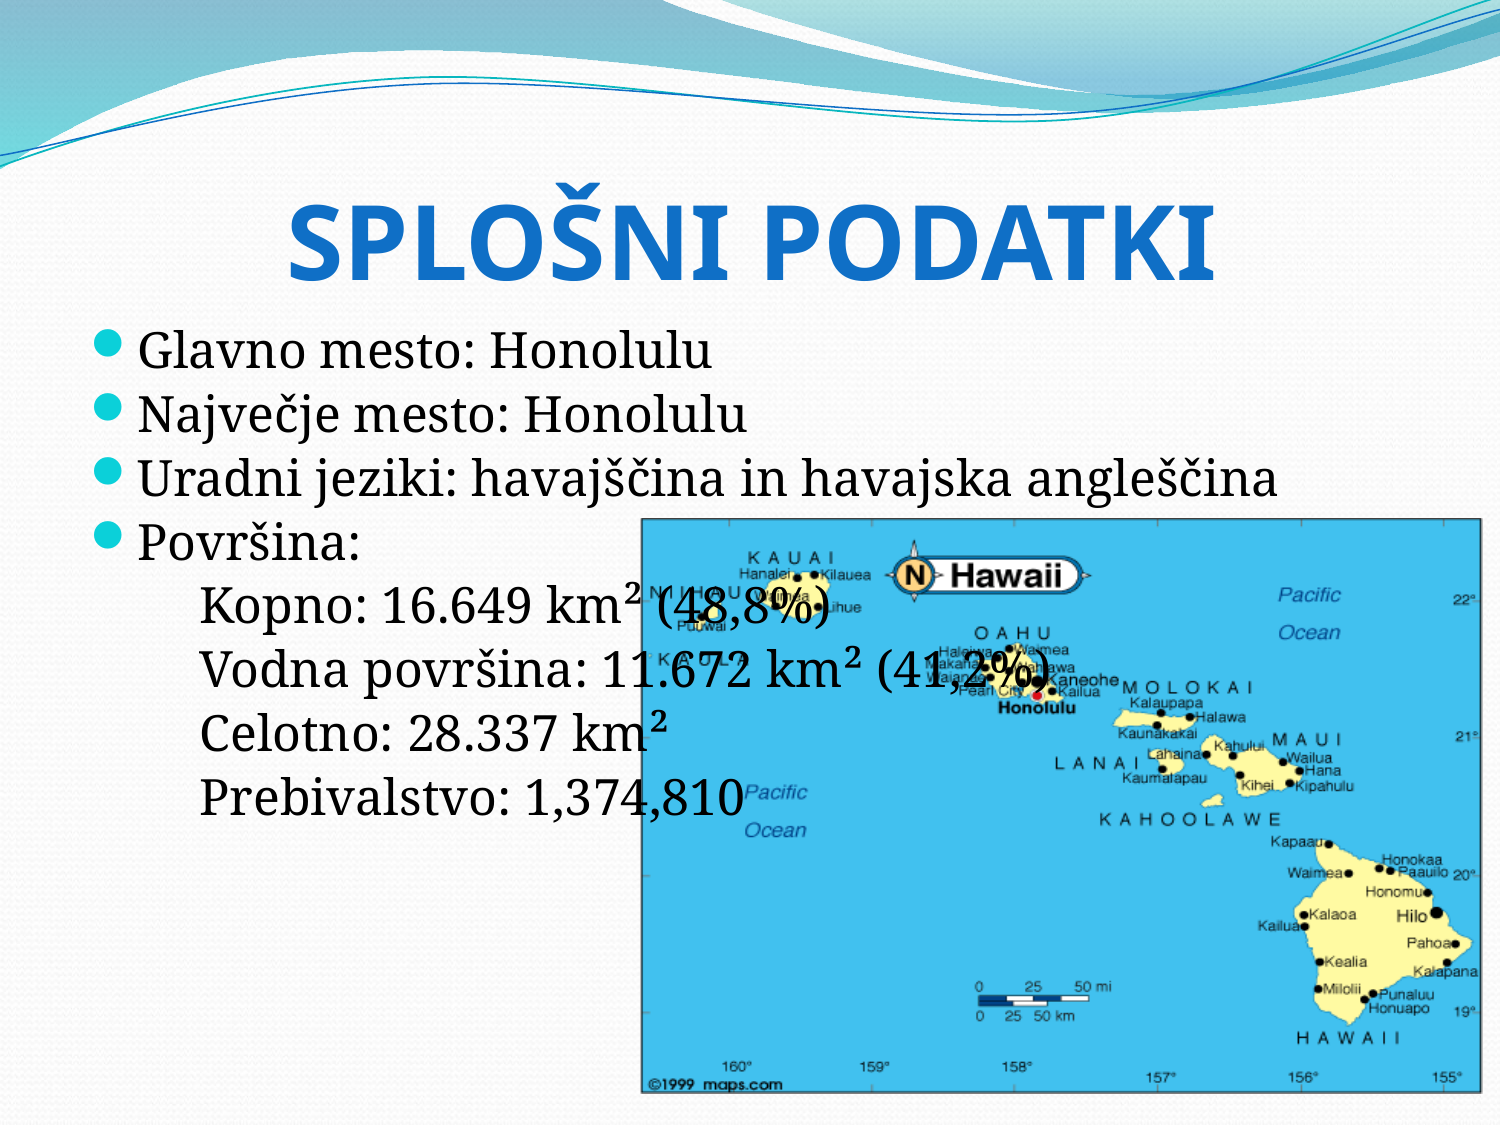

# SPLOŠNI PODATKI
Glavno mesto: Honolulu
Največje mesto: Honolulu
Uradni jeziki: havajščina in havajska angleščina
Površina:
Kopno: 16.649 km² (48,8%)
Vodna površina: 11.672 km² (41,2%)
Celotno: 28.337 km²
Prebivalstvo: 1,374,810